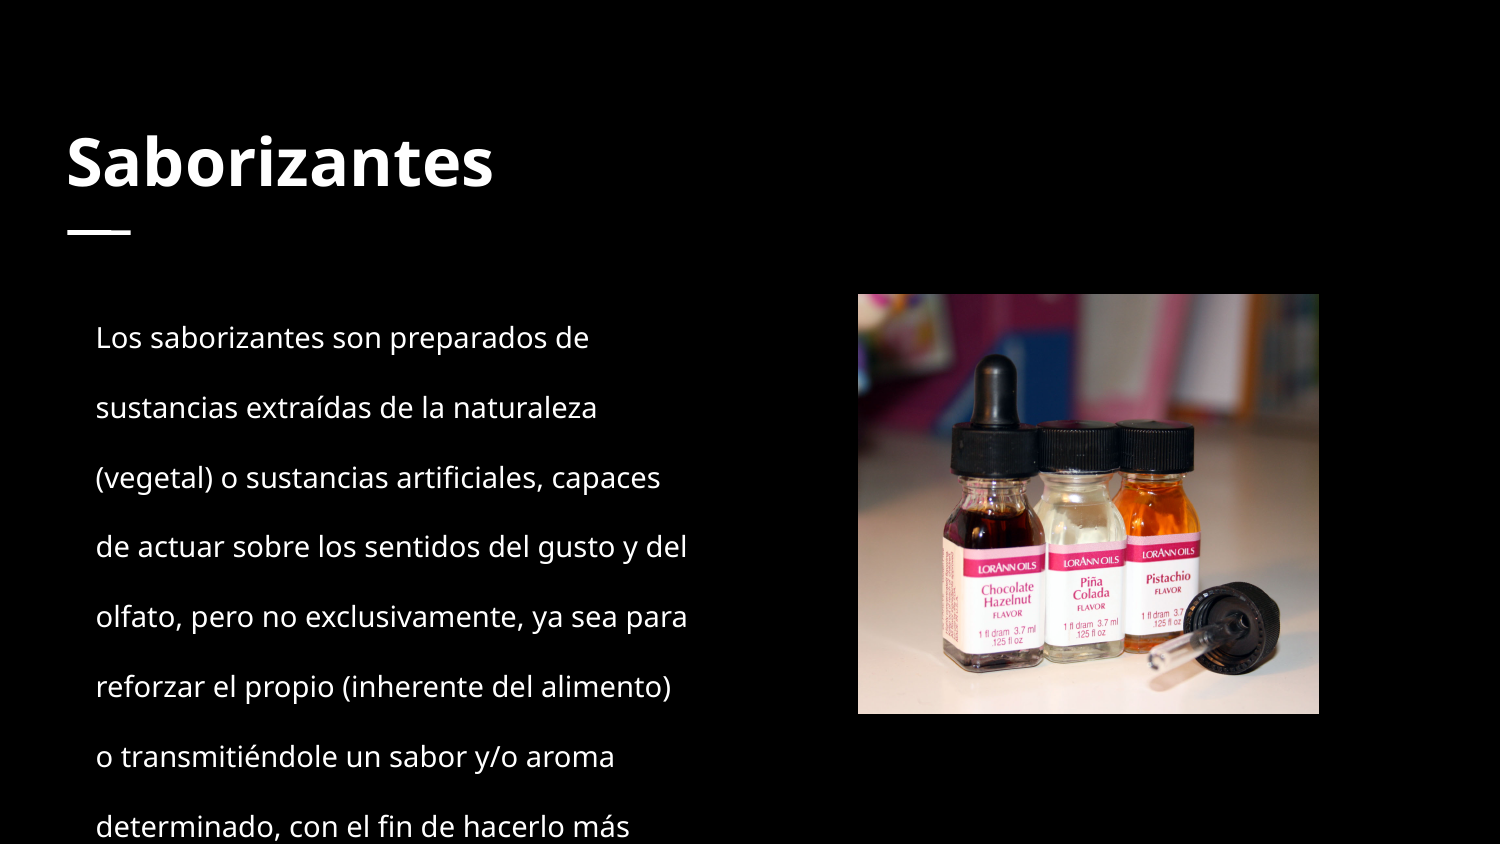

# Saborizantes
Los saborizantes son preparados de sustancias extraídas de la naturaleza (vegetal) o sustancias artificiales, capaces de actuar sobre los sentidos del gusto y del olfato, pero no exclusivamente, ya sea para reforzar el propio (inherente del alimento) o transmitiéndole un sabor y/o aroma determinado, con el fin de hacerlo más apetitoso o agradable. Suelen ser productos en estado líquido